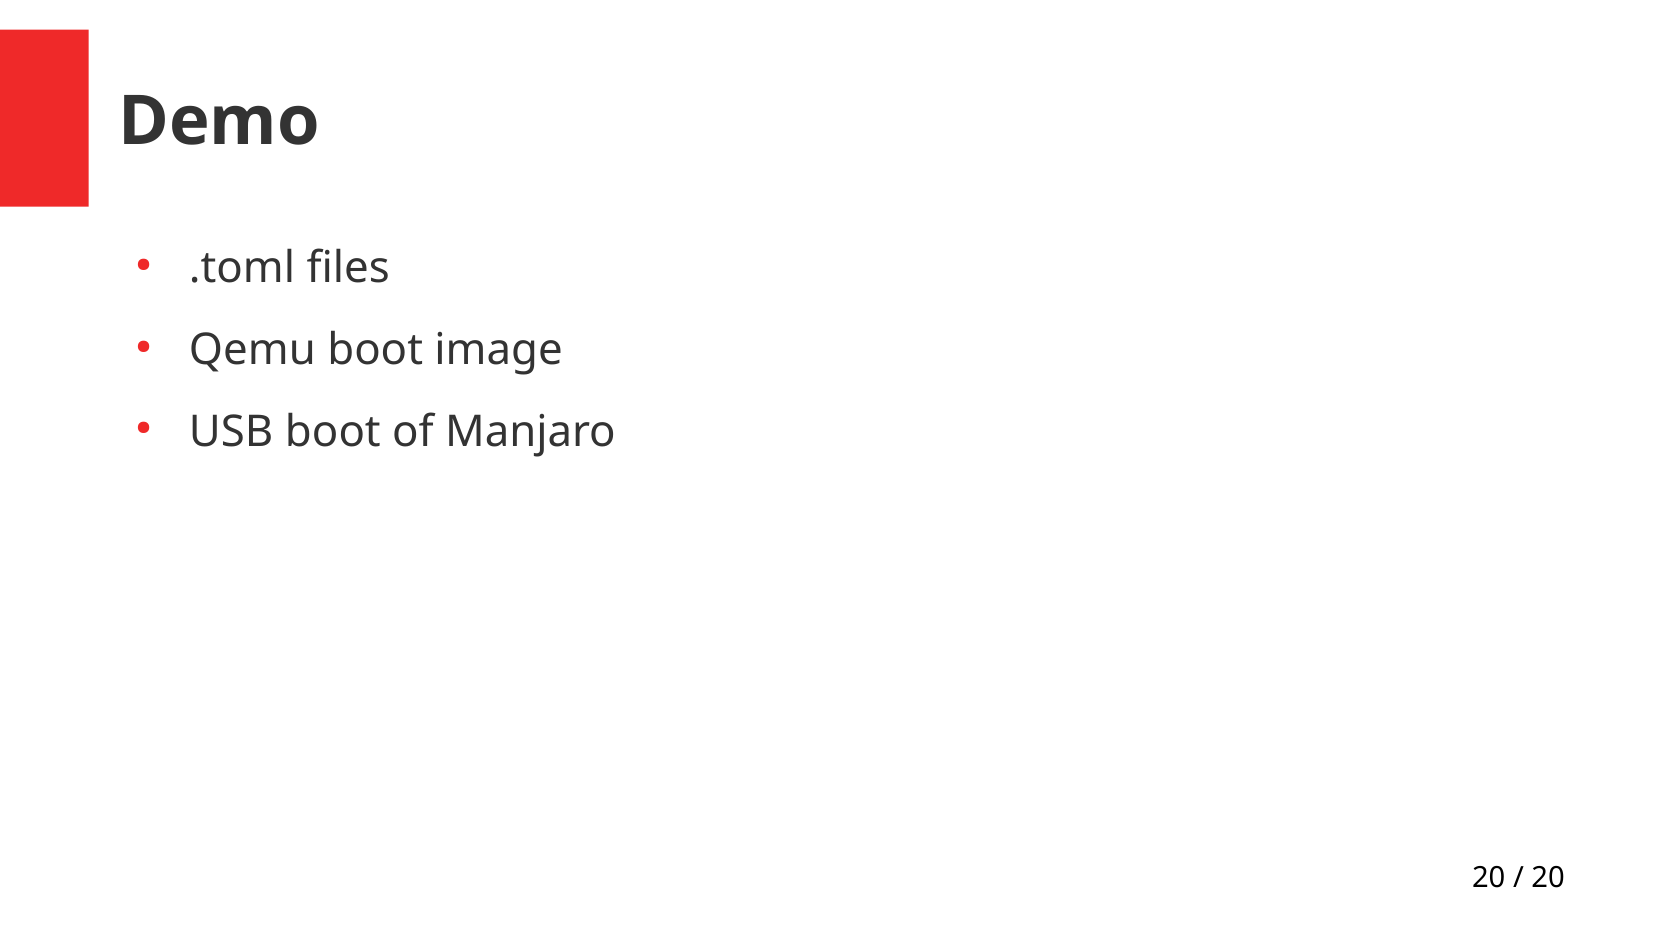

# Demo
.toml files
Qemu boot image
USB boot of Manjaro
20